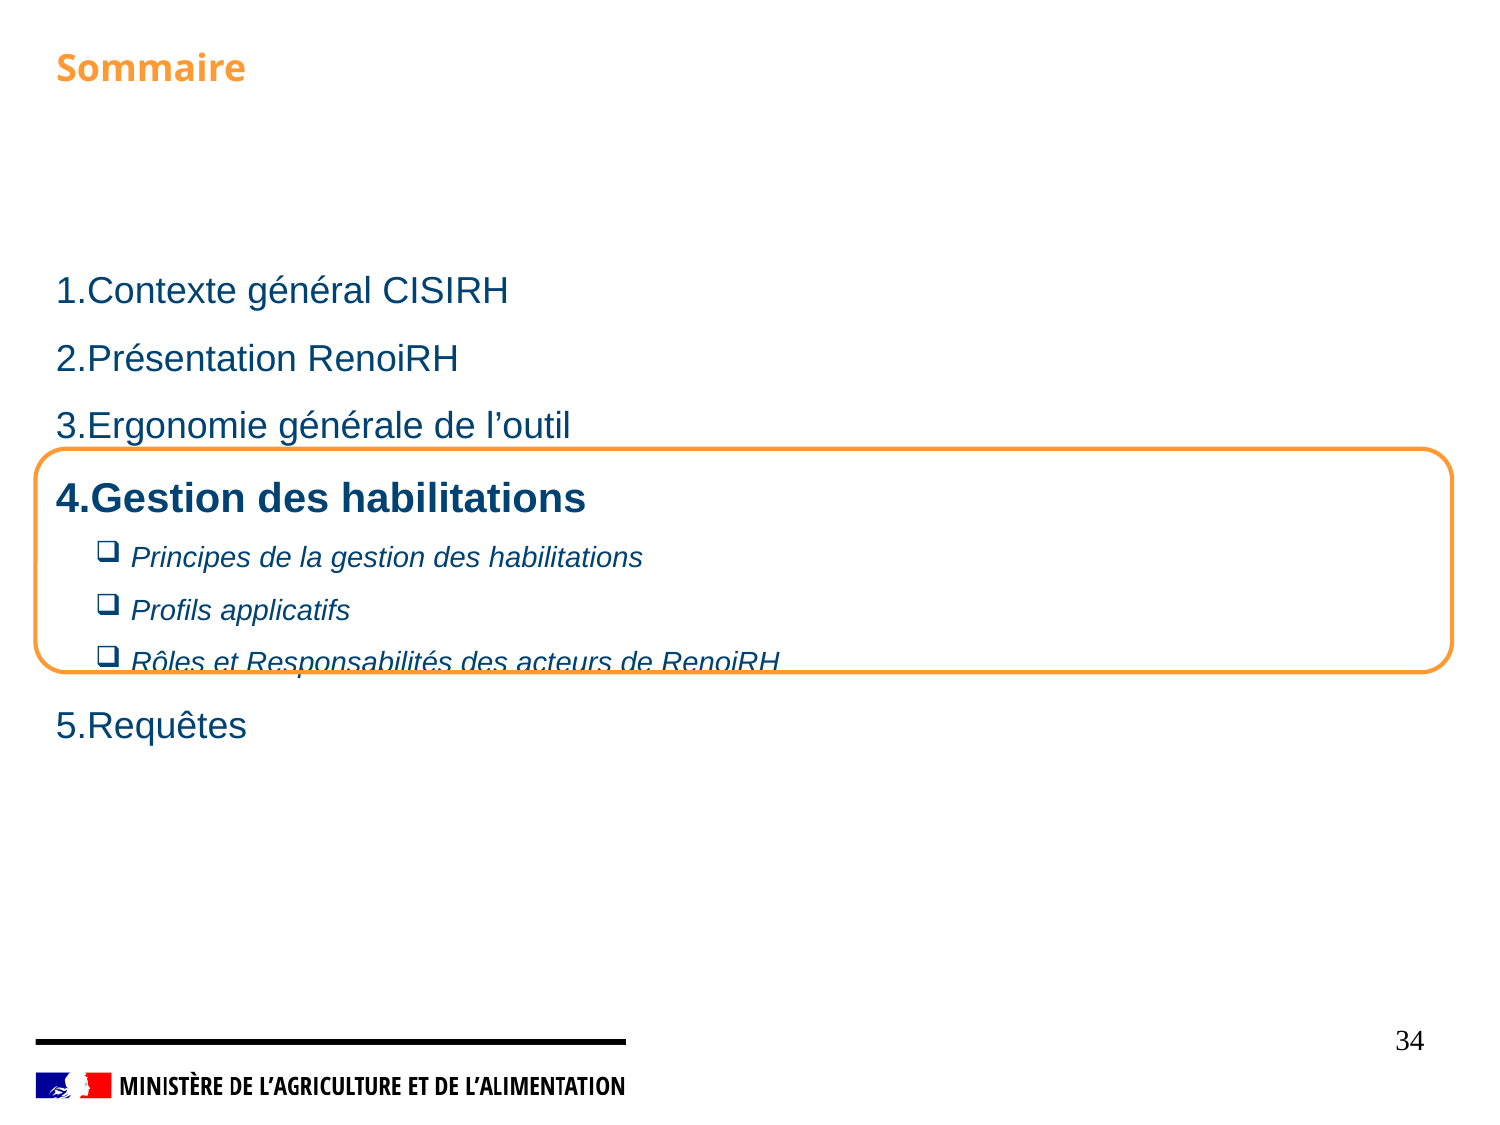

Sommaire
Contexte général CISIRH
Présentation RenoiRH
Ergonomie générale de l’outil
Gestion des habilitations
Principes de la gestion des habilitations
Profils applicatifs
Rôles et Responsabilités des acteurs de RenoiRH
Requêtes